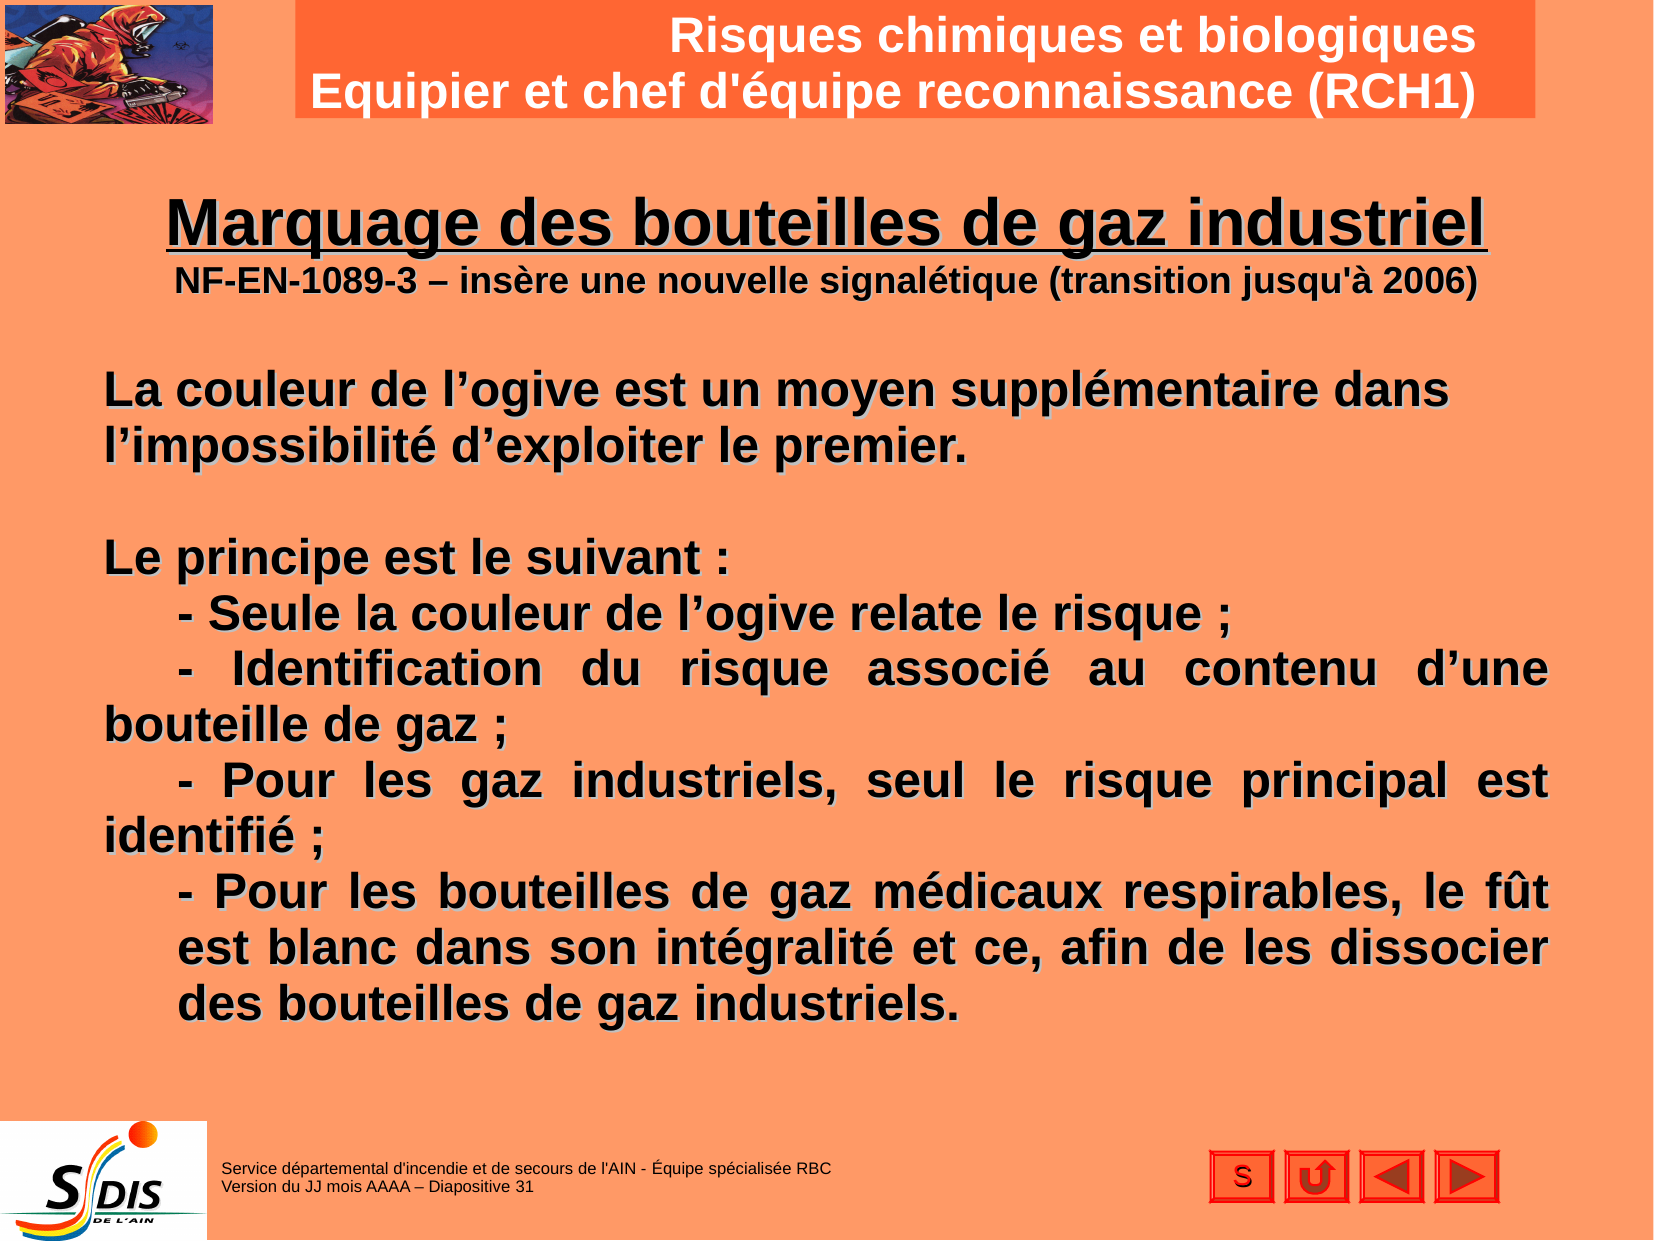

Marquage des bouteilles de gaz industriel
NF-EN-1089-3 – insère une nouvelle signalétique (transition jusqu'à 2006)
La couleur de l’ogive est un moyen supplémentaire dans l’impossibilité d’exploiter le premier.
Le principe est le suivant :
- Seule la couleur de l’ogive relate le risque ;
- Identification du risque associé au contenu d’une bouteille de gaz ;
- Pour les gaz industriels, seul le risque principal est identifié ;
- Pour les bouteilles de gaz médicaux respirables, le fût est blanc dans son intégralité et ce, afin de les dissocier des bouteilles de gaz industriels.
S